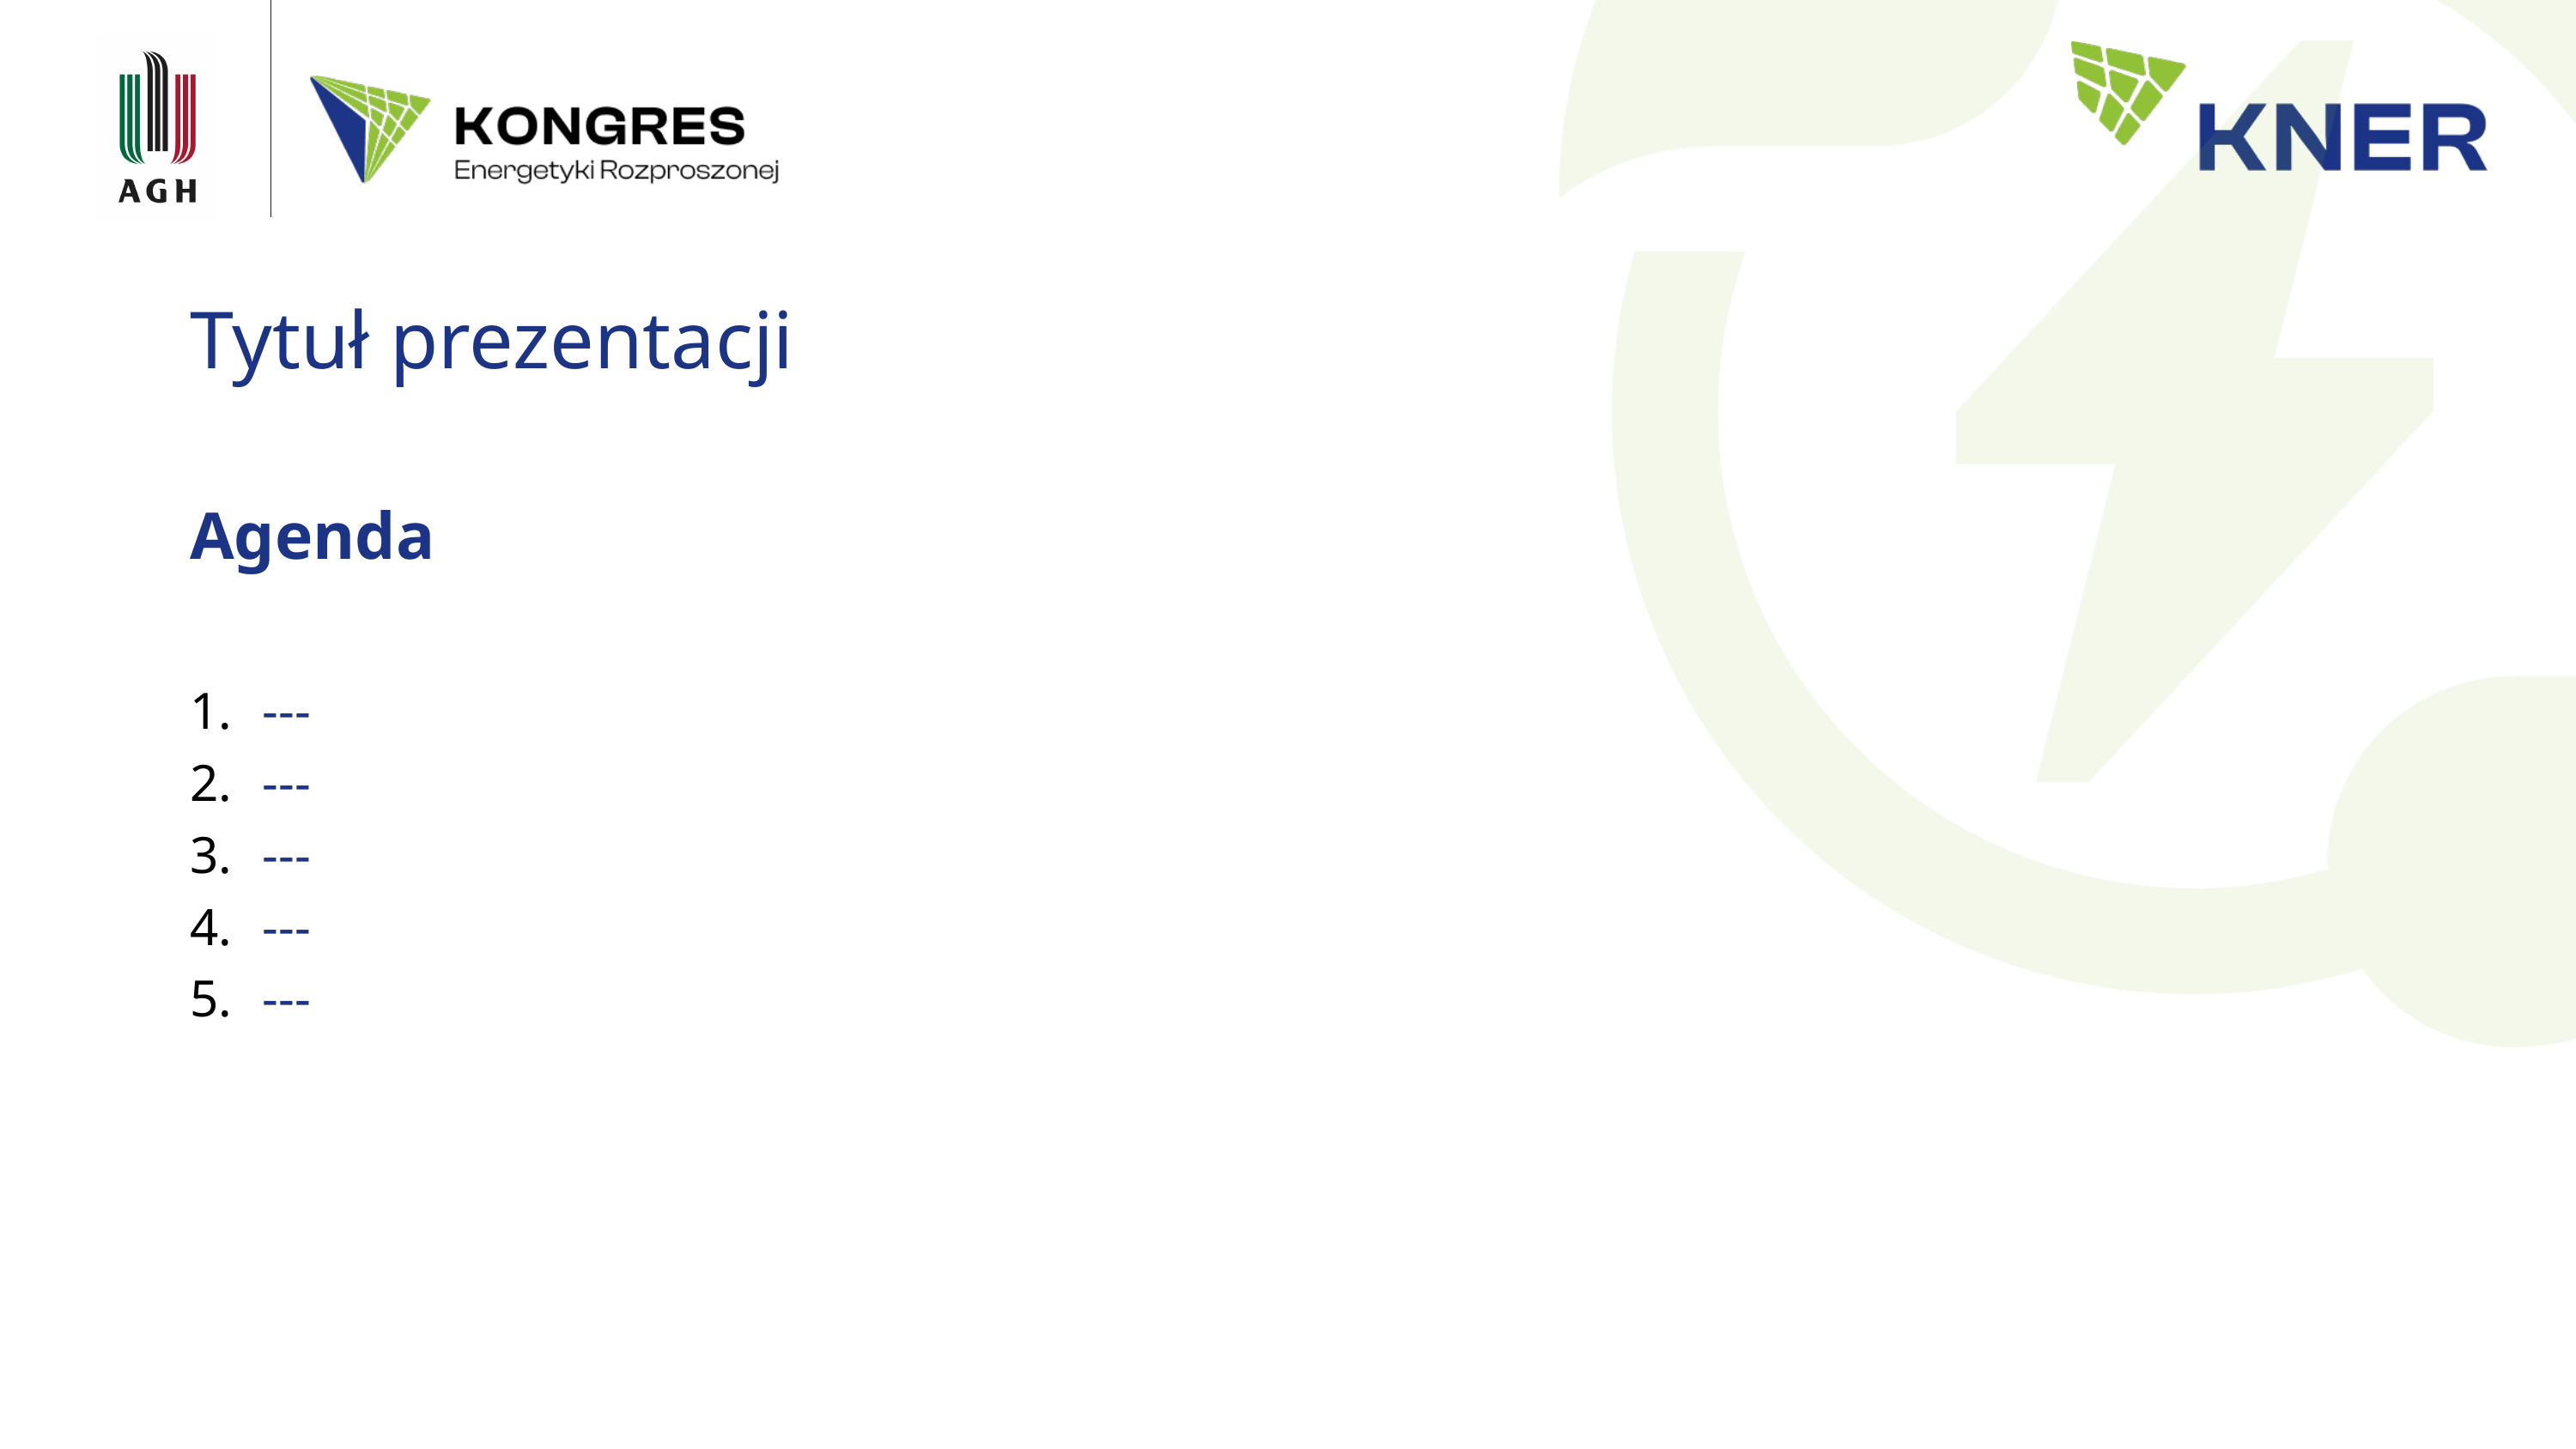

# Tytuł prezentacji
Agenda
---
---
---
---
---